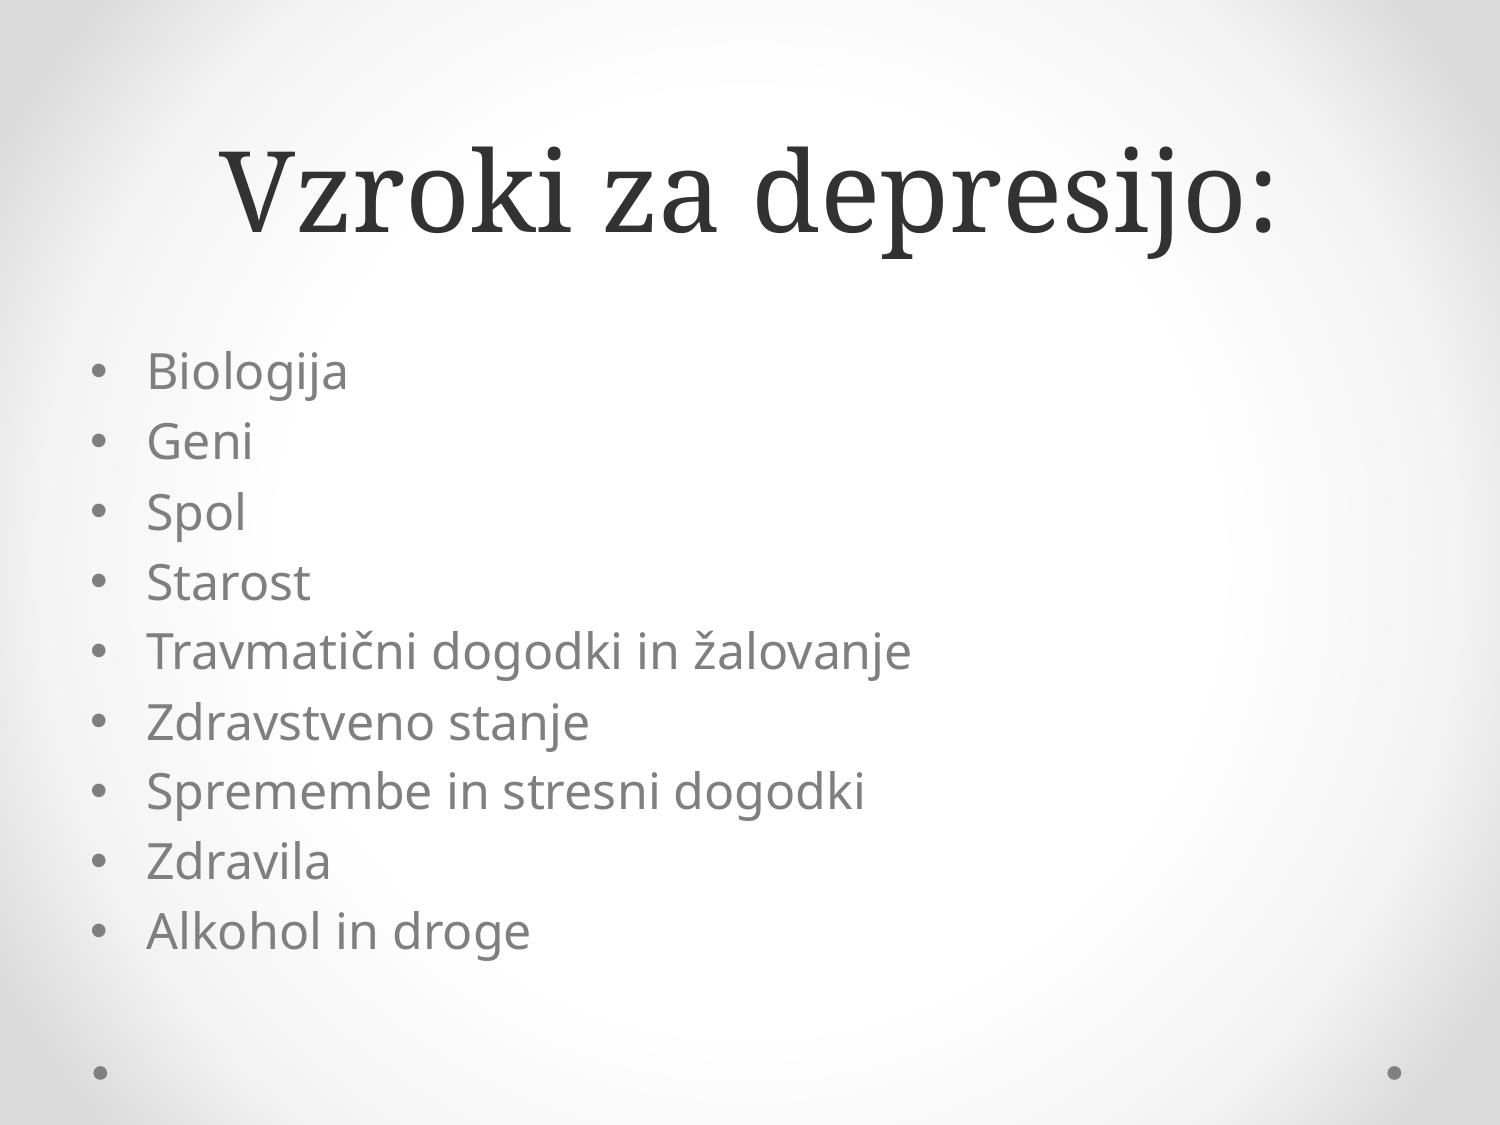

# Vzroki za depresijo:
Biologija
Geni
Spol
Starost
Travmatični dogodki in žalovanje
Zdravstveno stanje
Spremembe in stresni dogodki
Zdravila
Alkohol in droge